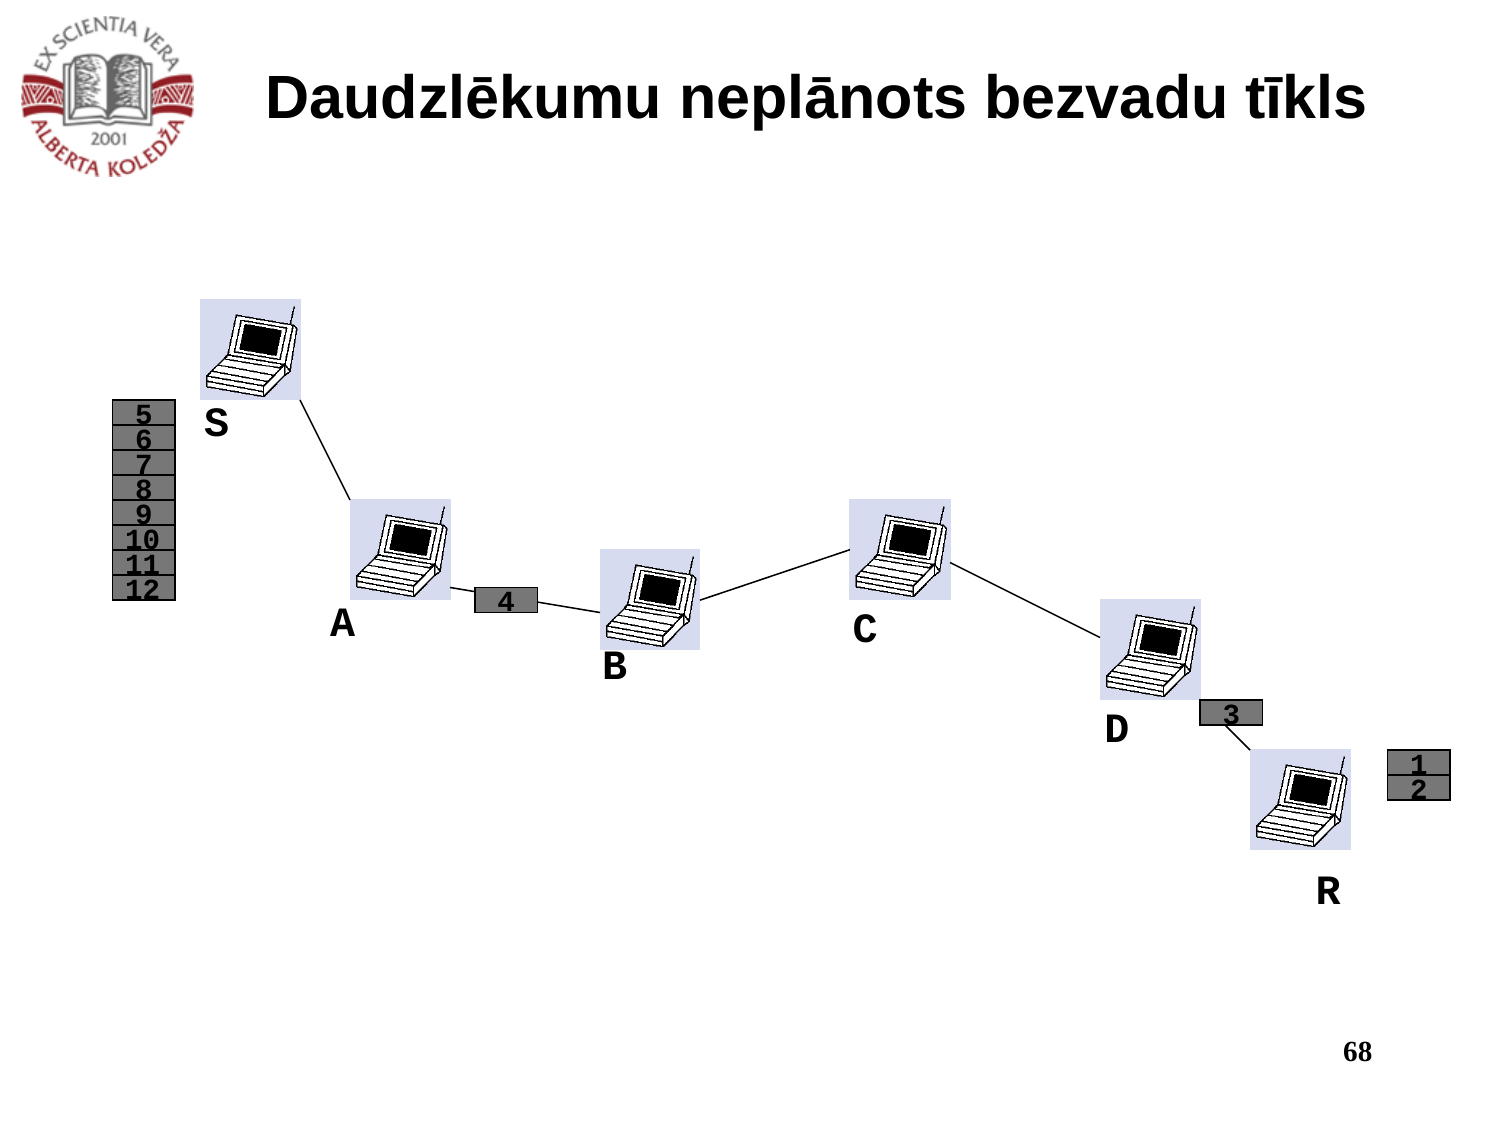

# Daudzlēkumu neplānots bezvadu tīkls
S
5
6
7
8
9
10
11
12
A
4
C
B
D
3
1
2
R